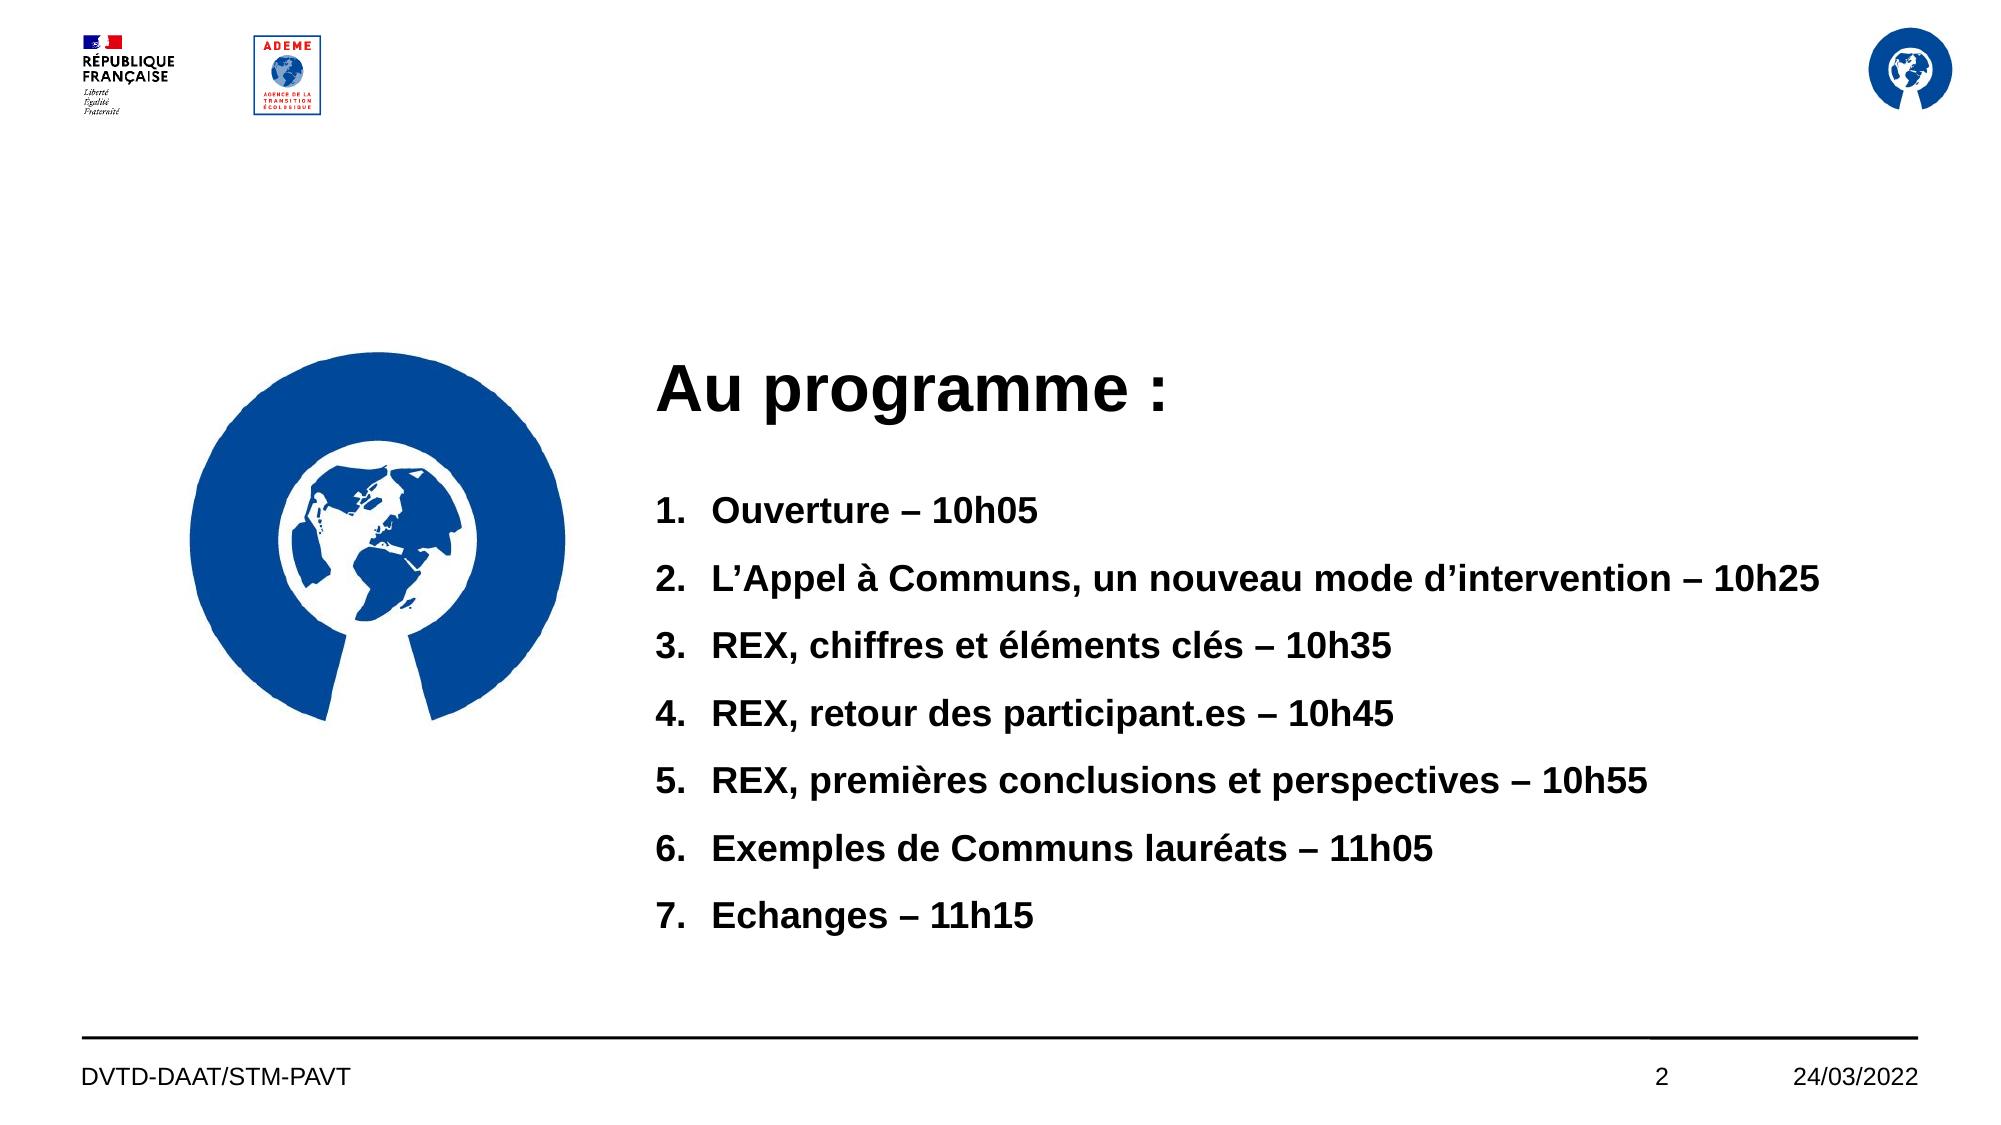

# Au programme :
Ouverture – 10h05
L’Appel à Communs, un nouveau mode d’intervention – 10h25
REX, chiffres et éléments clés – 10h35
REX, retour des participant.es – 10h45
REX, premières conclusions et perspectives – 10h55
Exemples de Communs lauréats – 11h05
Echanges – 11h15
13
8
5
DVTD-DAAT/STM-PAVT
24/03/2022